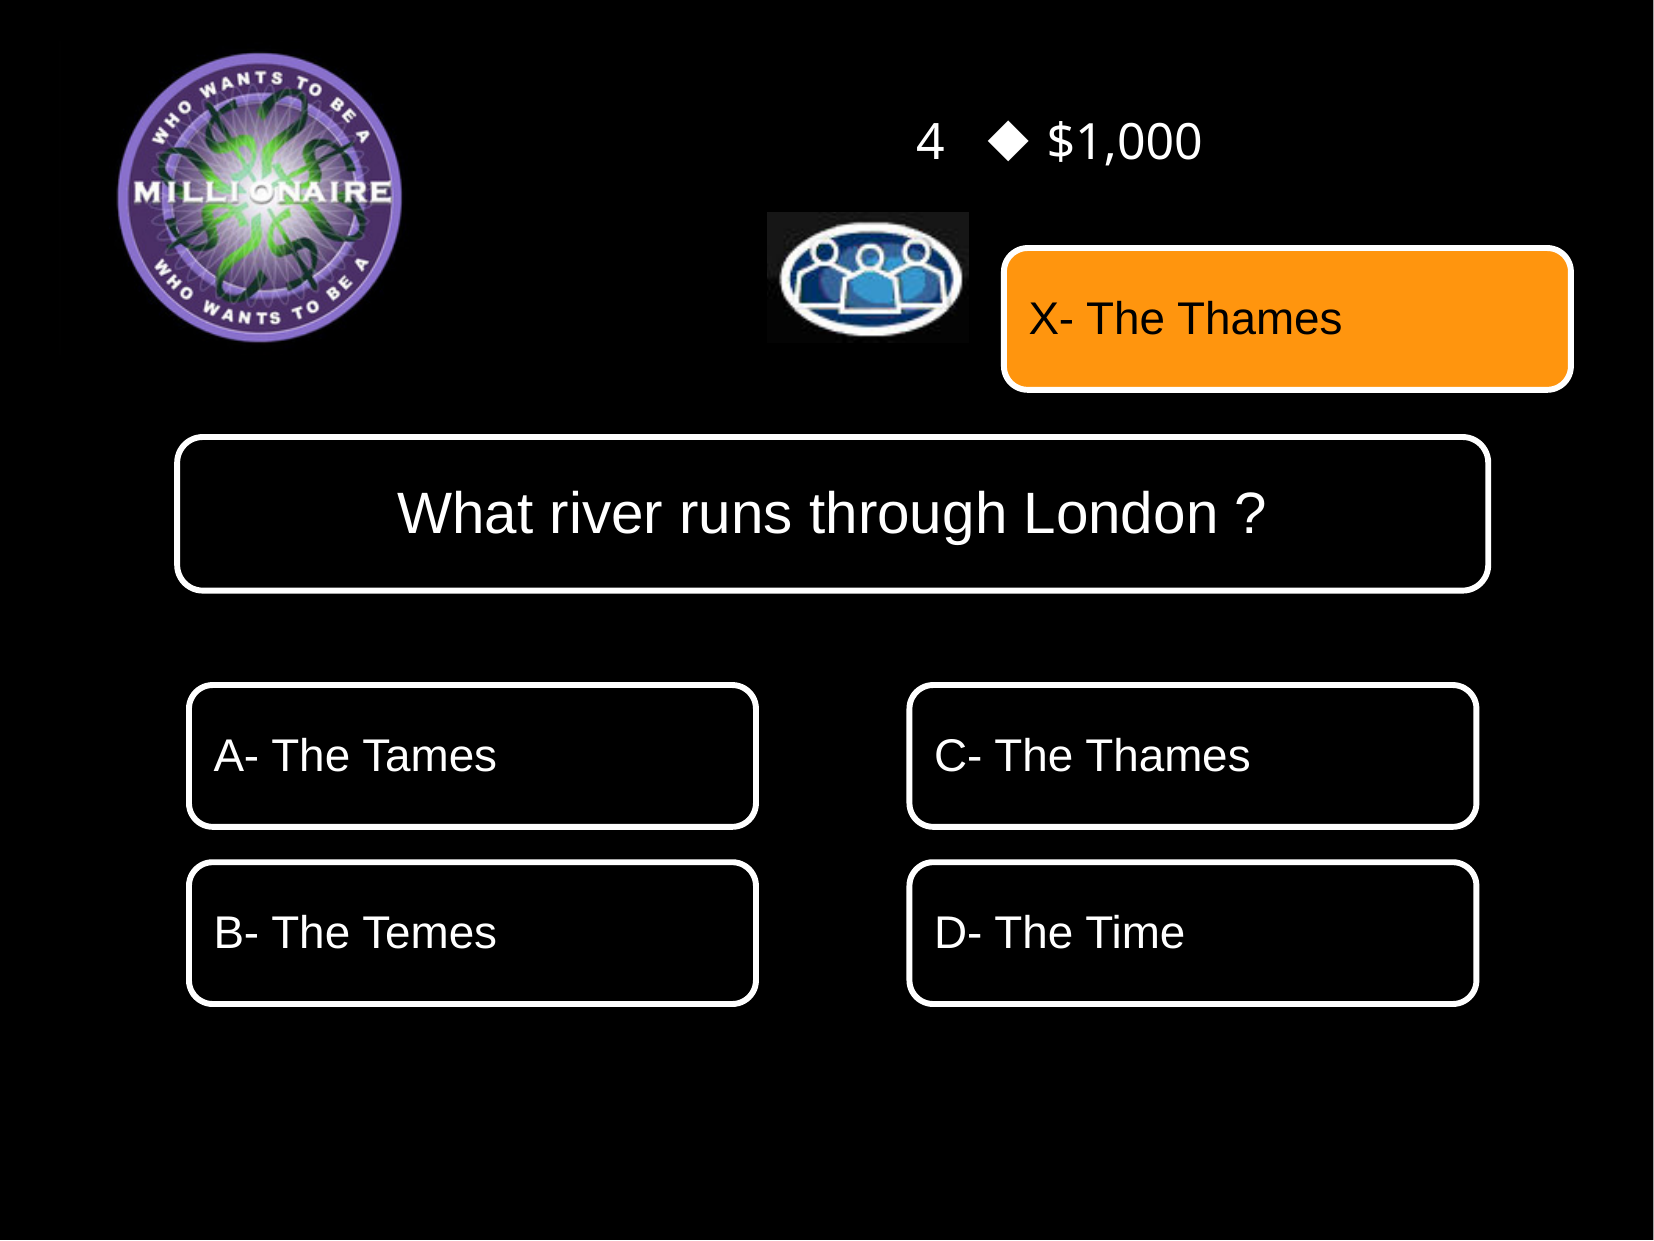

4  $1,000
X- The Thames
What river runs through London ?
A- The Tames
C- The Thames
B- The Temes
D- The Time